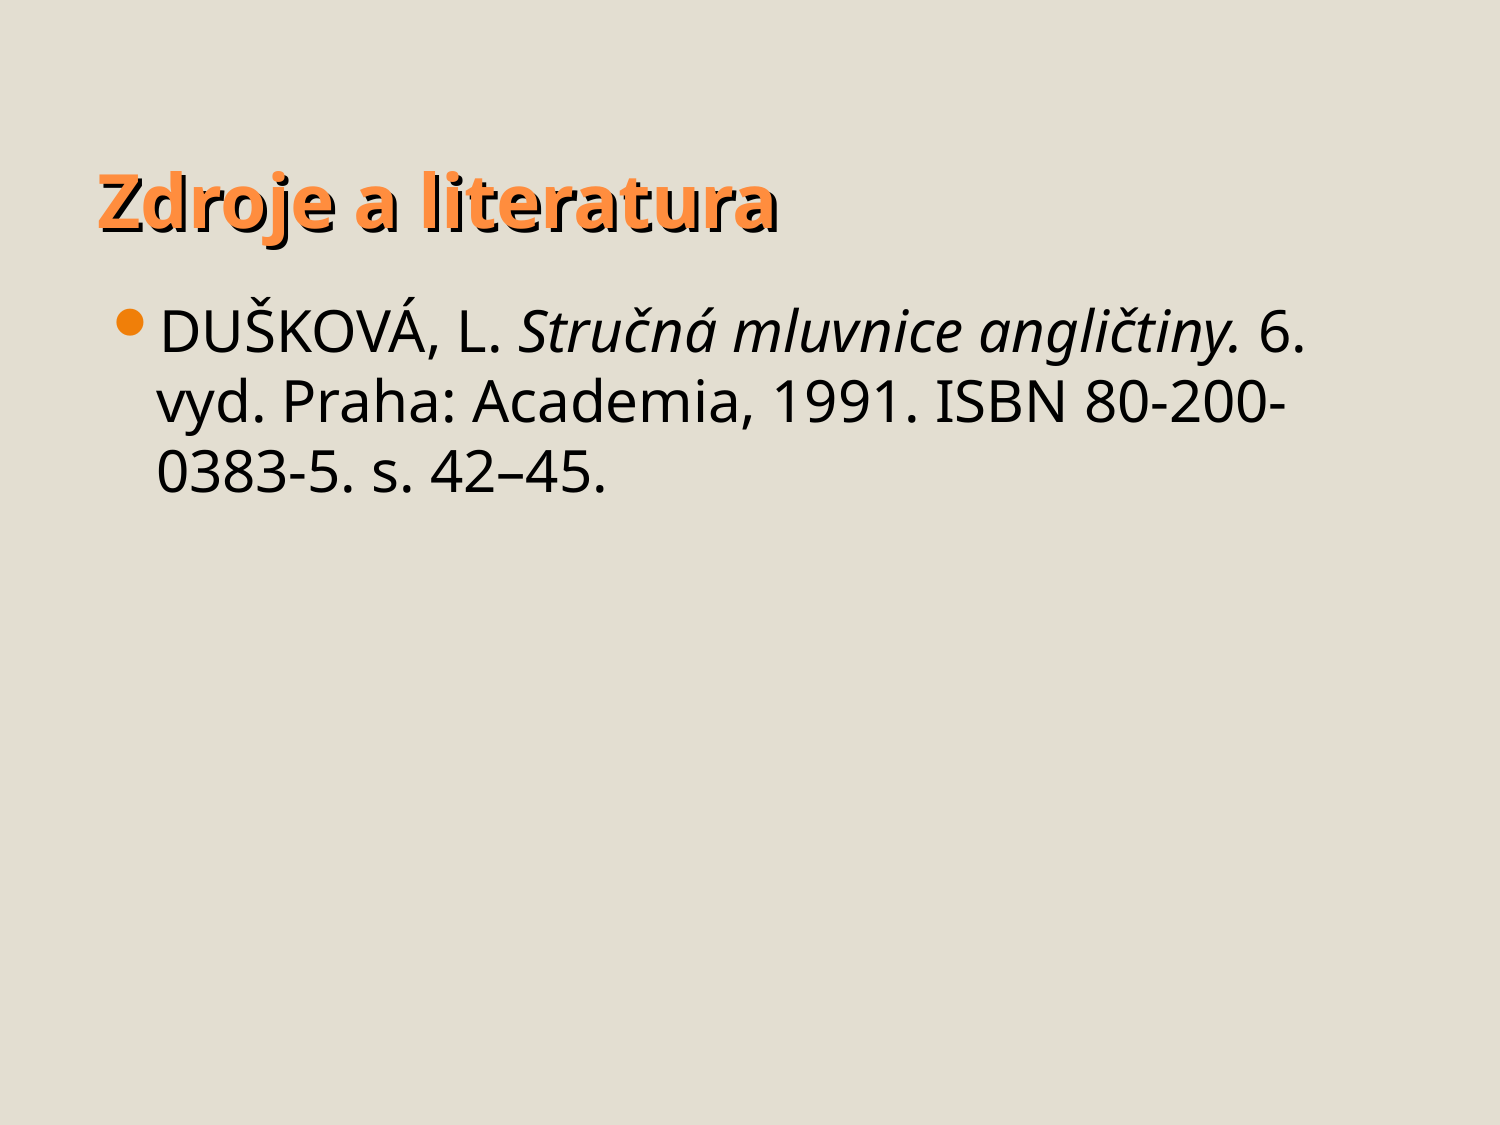

# Zdroje a literatura
DUŠKOVÁ, L. Stručná mluvnice angličtiny. 6. vyd. Praha: Academia, 1991. ISBN 80-200-0383-5. s. 42–45.